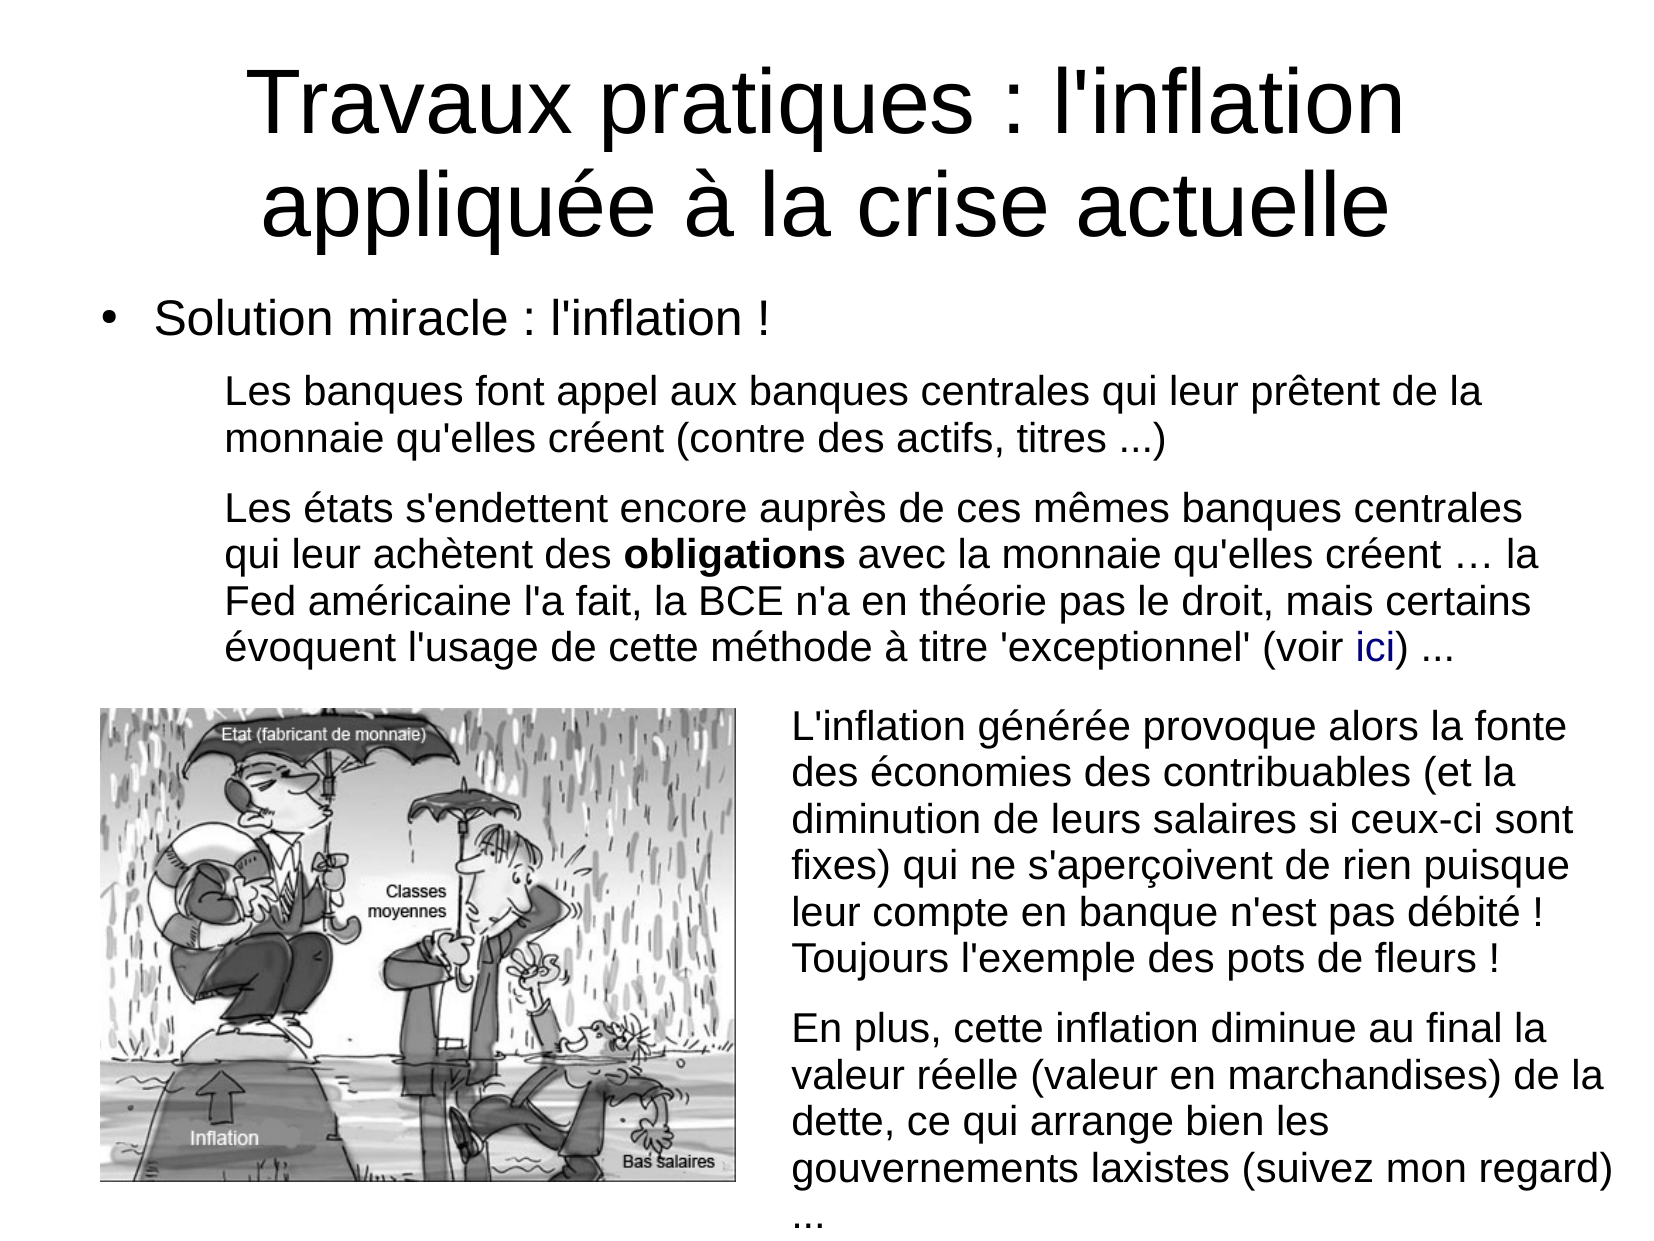

Travaux pratiques : l'inflation appliquée à la crise actuelle
# Solution miracle : l'inflation !
Les banques font appel aux banques centrales qui leur prêtent de la monnaie qu'elles créent (contre des actifs, titres ...)
Les états s'endettent encore auprès de ces mêmes banques centrales qui leur achètent des obligations avec la monnaie qu'elles créent … la Fed américaine l'a fait, la BCE n'a en théorie pas le droit, mais certains évoquent l'usage de cette méthode à titre 'exceptionnel' (voir ici) ...
L'inflation générée provoque alors la fonte des économies des contribuables (et la diminution de leurs salaires si ceux-ci sont fixes) qui ne s'aperçoivent de rien puisque leur compte en banque n'est pas débité ! Toujours l'exemple des pots de fleurs !
En plus, cette inflation diminue au final la valeur réelle (valeur en marchandises) de la dette, ce qui arrange bien les gouvernements laxistes (suivez mon regard) ...